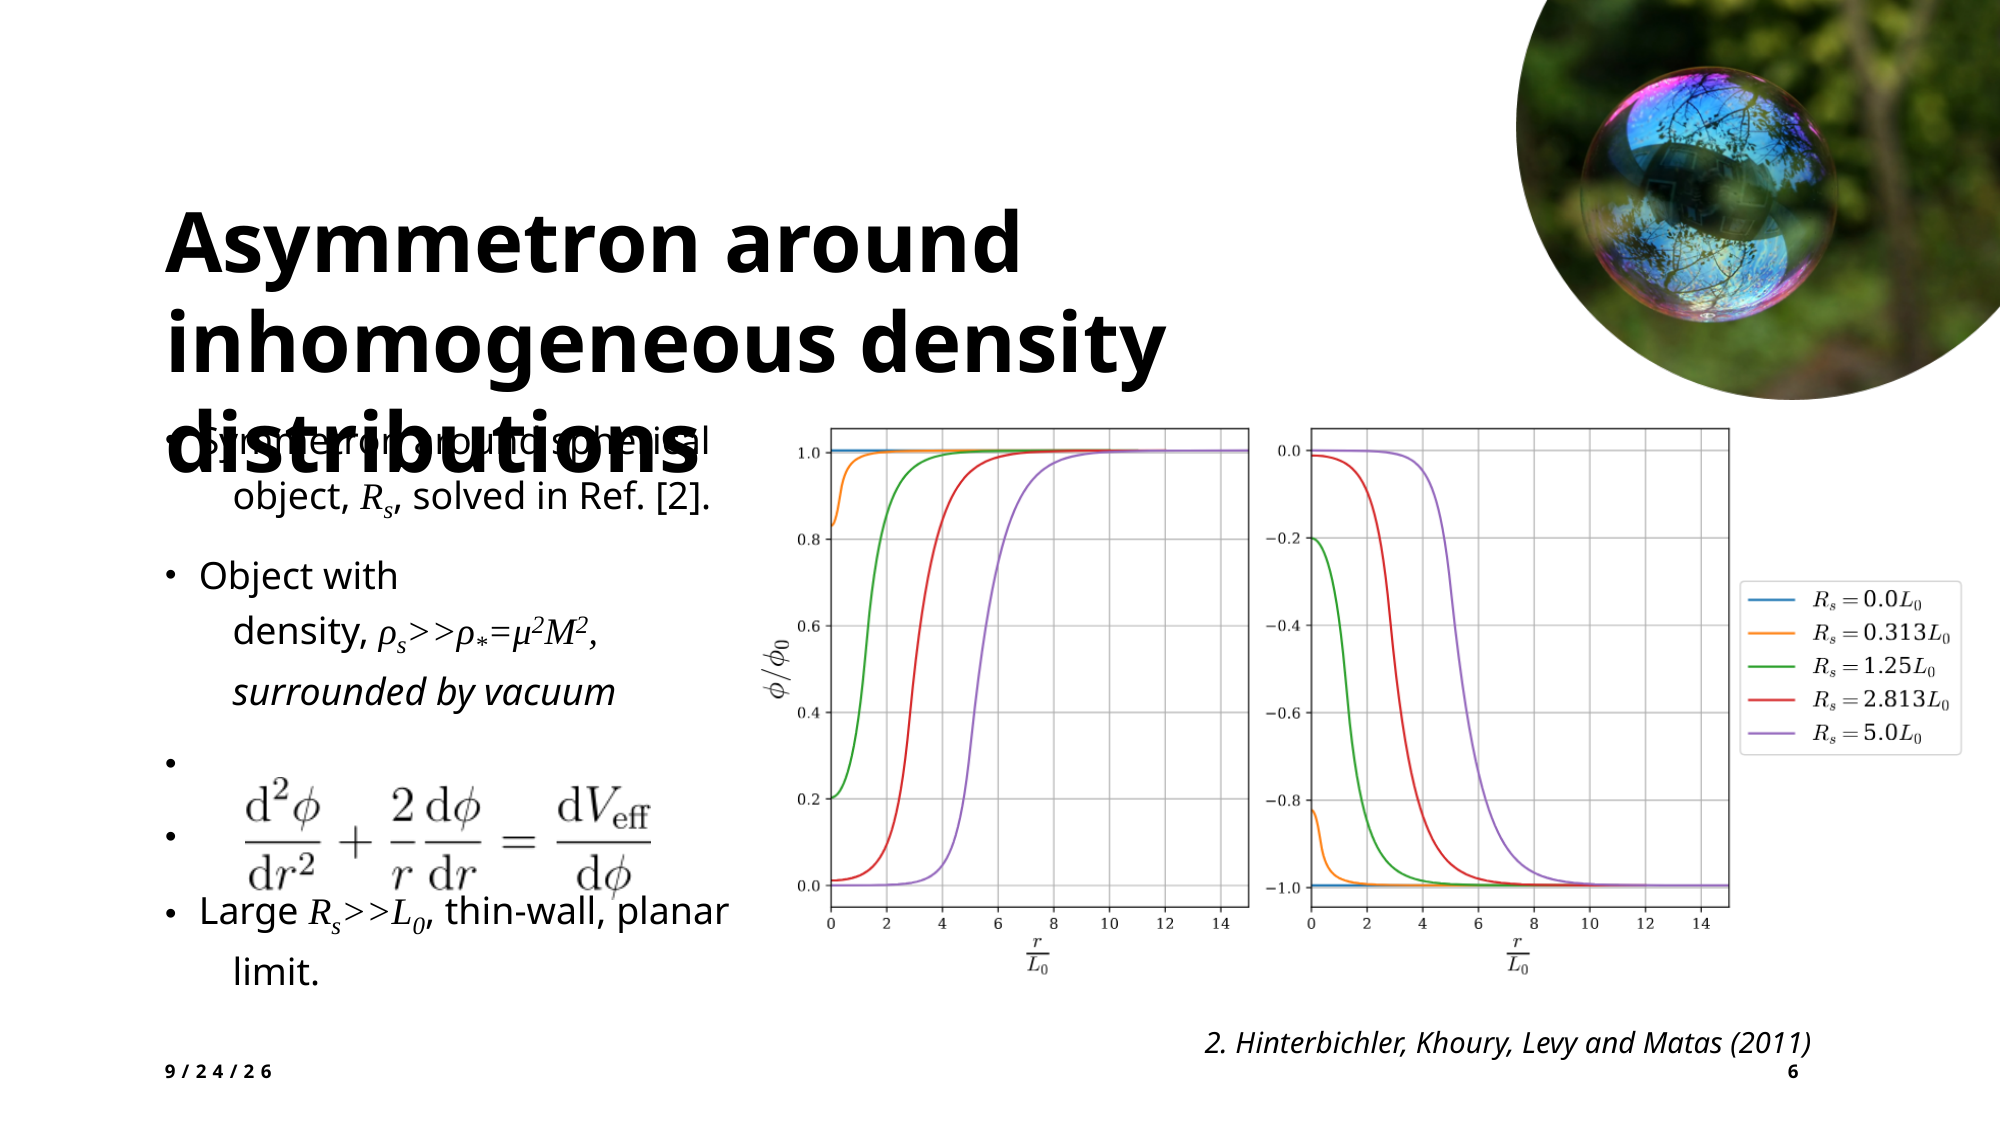

# Asymmetron around inhomogeneous density distributions
Symmetron around spherical object, Rs, solved in Ref. [2].
Object with density, ρs>>ρ*=μ2M2, surrounded by vacuum
Large Rs>>L0, thin-wall, planar limit.
2. Hinterbichler, Khoury, Levy and Matas (2011)
6